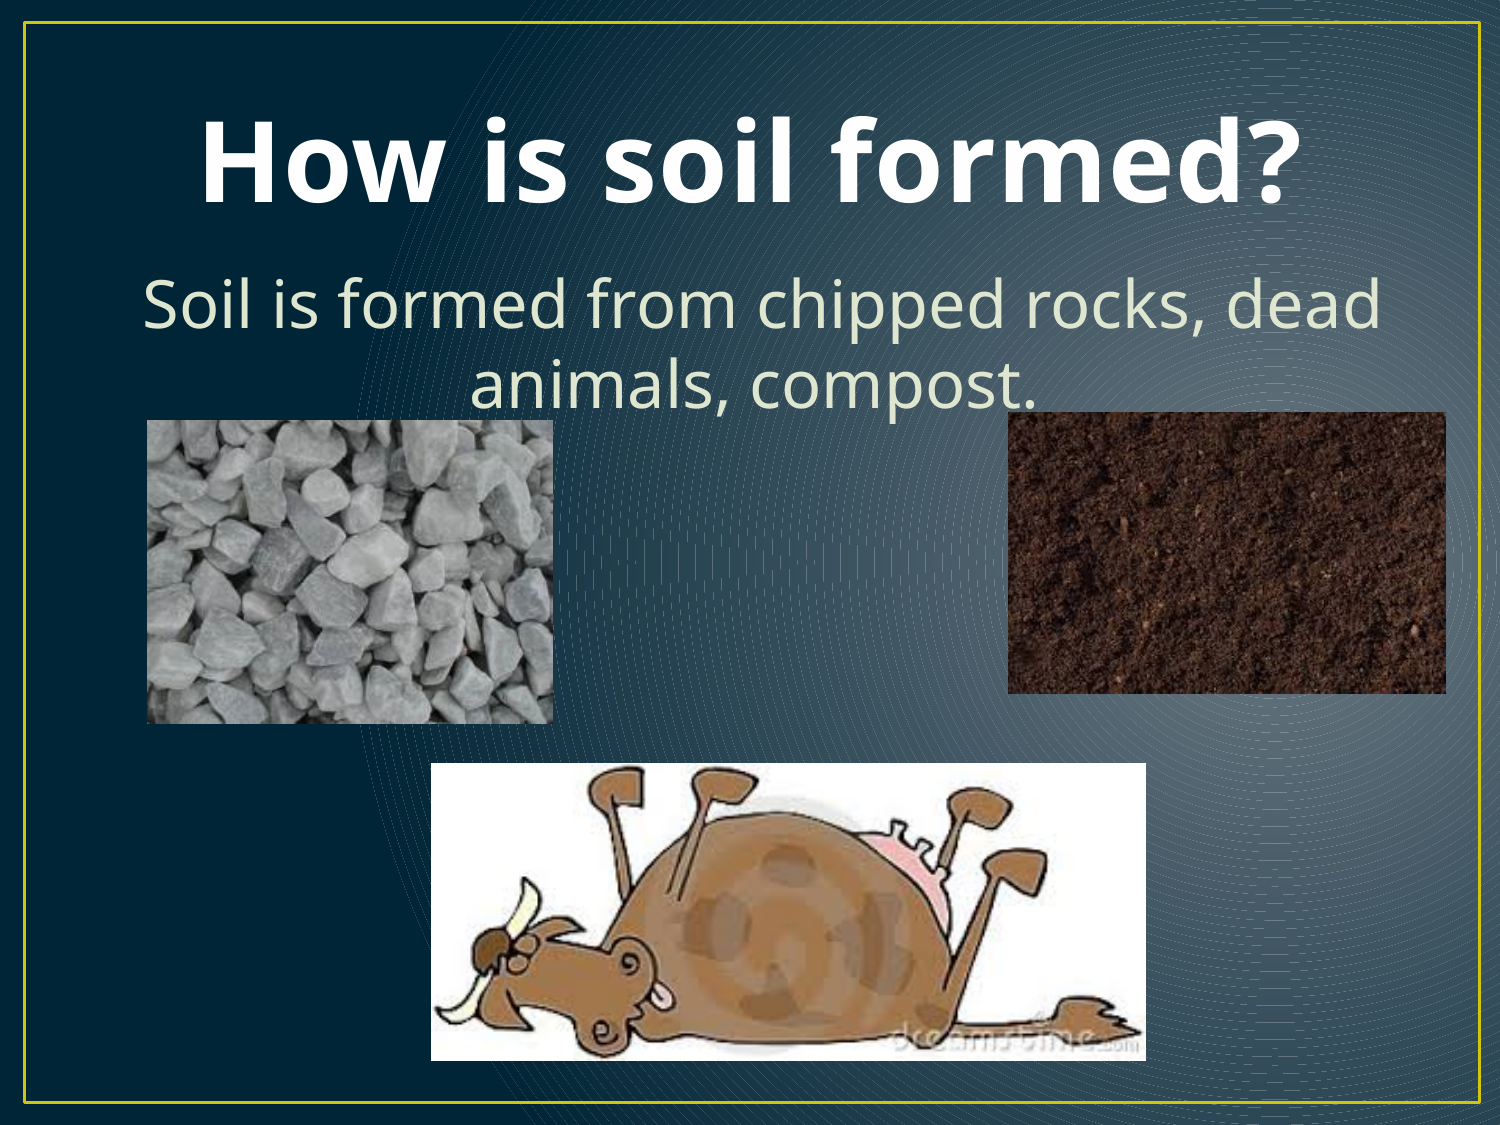

# How is soil formed?
Soil is formed from chipped rocks, dead animals, compost.